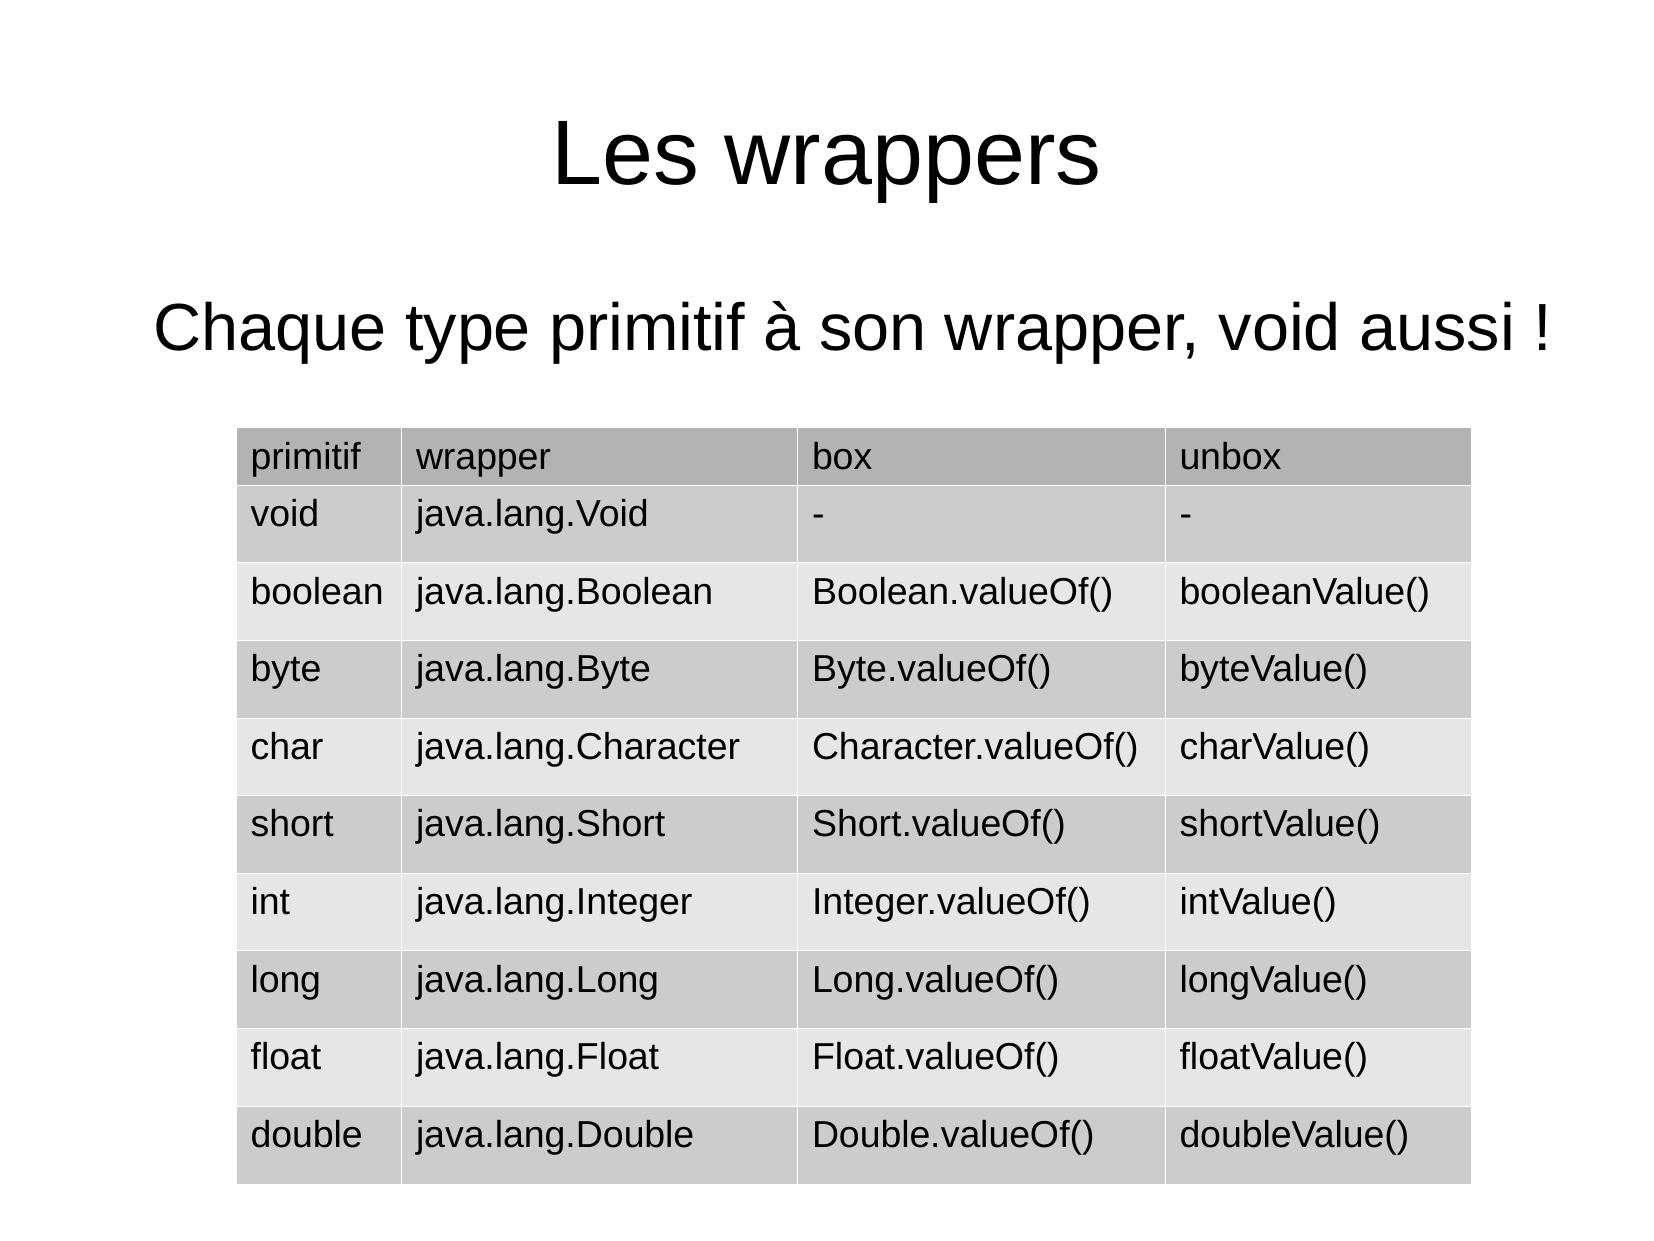

# Les wrappers
Chaque type primitif à son wrapper, void aussi !
| primitif | wrapper | box | unbox |
| --- | --- | --- | --- |
| void | java.lang.Void | - | - |
| boolean | java.lang.Boolean | Boolean.valueOf() | booleanValue() |
| byte | java.lang.Byte | Byte.valueOf() | byteValue() |
| char | java.lang.Character | Character.valueOf() | charValue() |
| short | java.lang.Short | Short.valueOf() | shortValue() |
| int | java.lang.Integer | Integer.valueOf() | intValue() |
| long | java.lang.Long | Long.valueOf() | longValue() |
| float | java.lang.Float | Float.valueOf() | floatValue() |
| double | java.lang.Double | Double.valueOf() | doubleValue() |